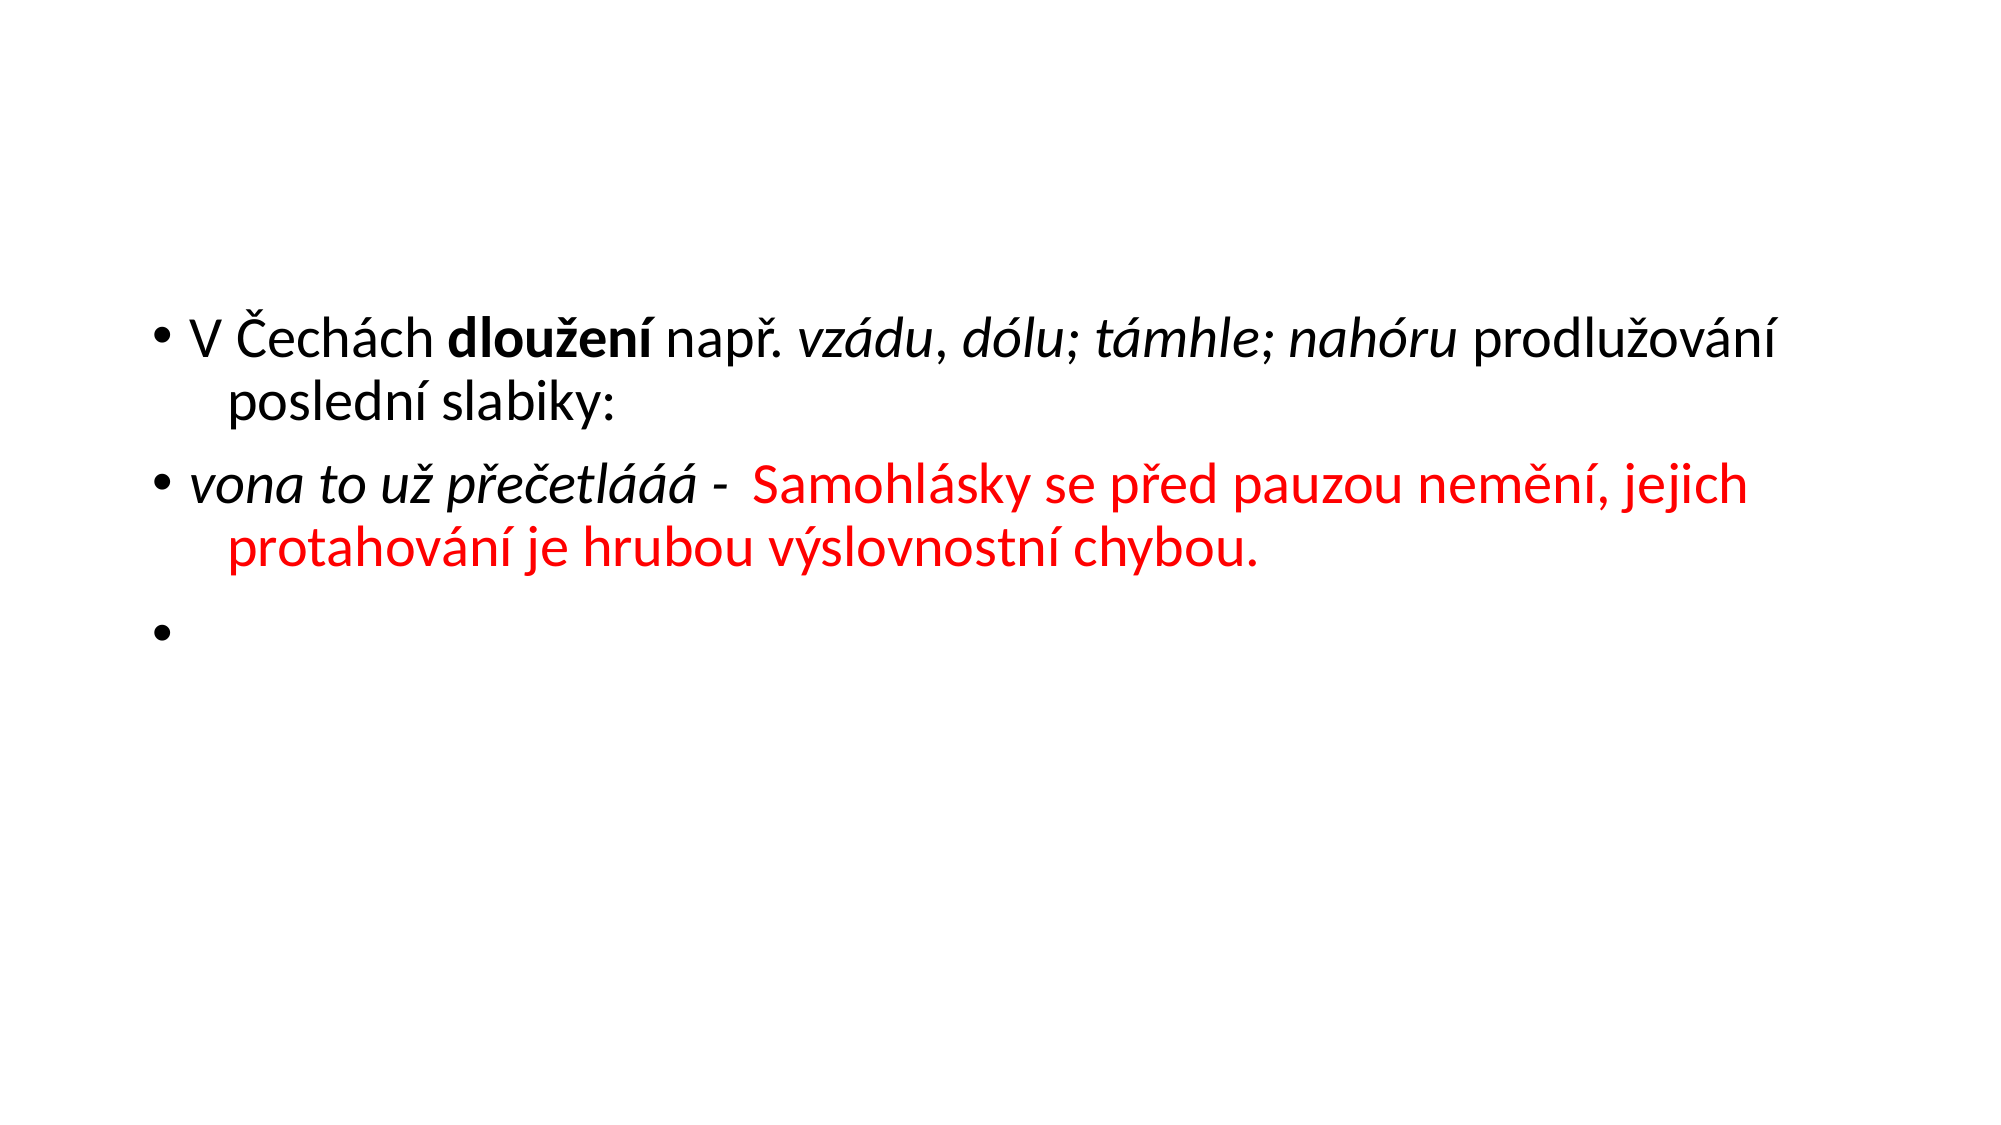

#
V Čechách dloužení např. vzádu, dólu; támhle; nahóru prodlužování poslední slabiky:
vona to už přečetlááá - 	Samohlásky se před pauzou nemění, jejich protahování je hrubou výslovnostní chybou.